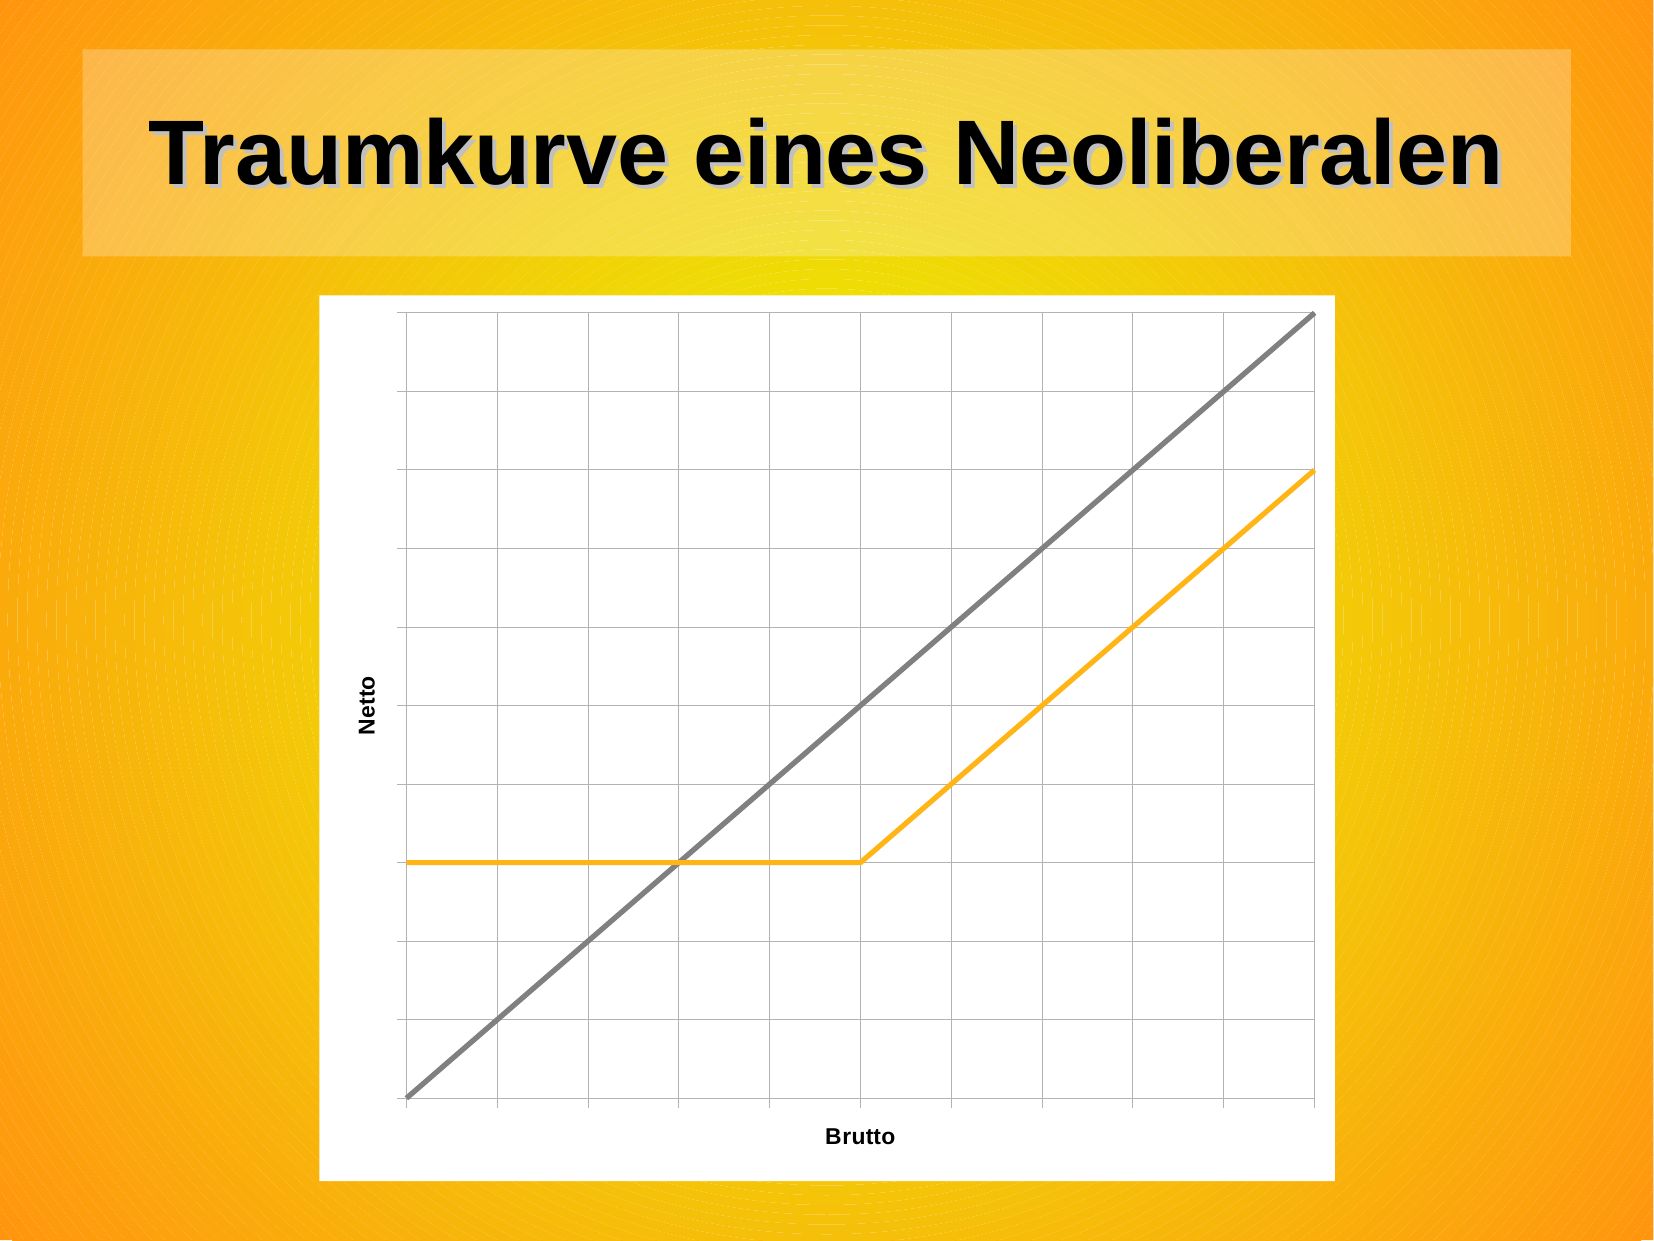

# Traumkurve eines Neoliberalen
### Chart
| Category | Heute | |
|---|---|---|